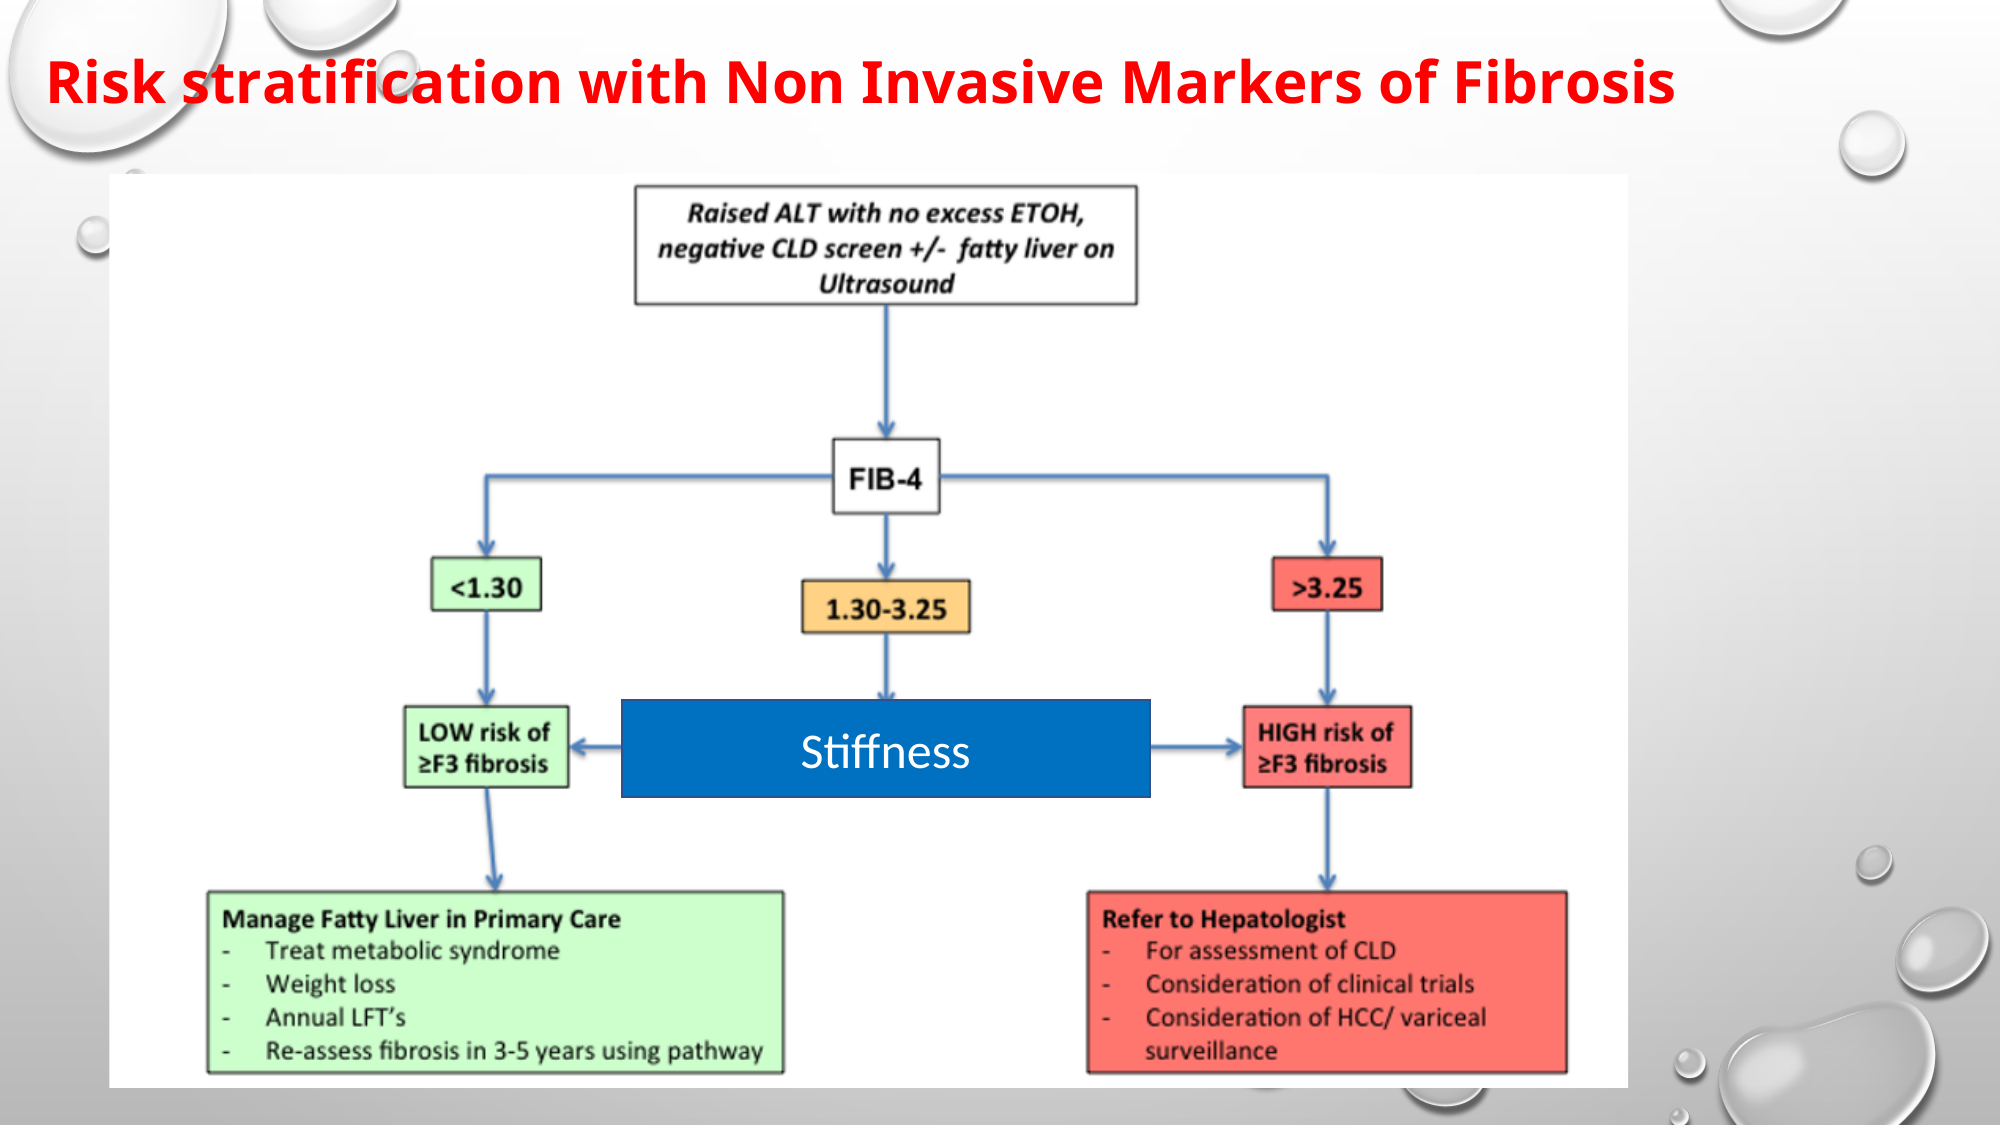

Risk stratification with Non Invasive Markers of Fibrosis
#
Stiffness